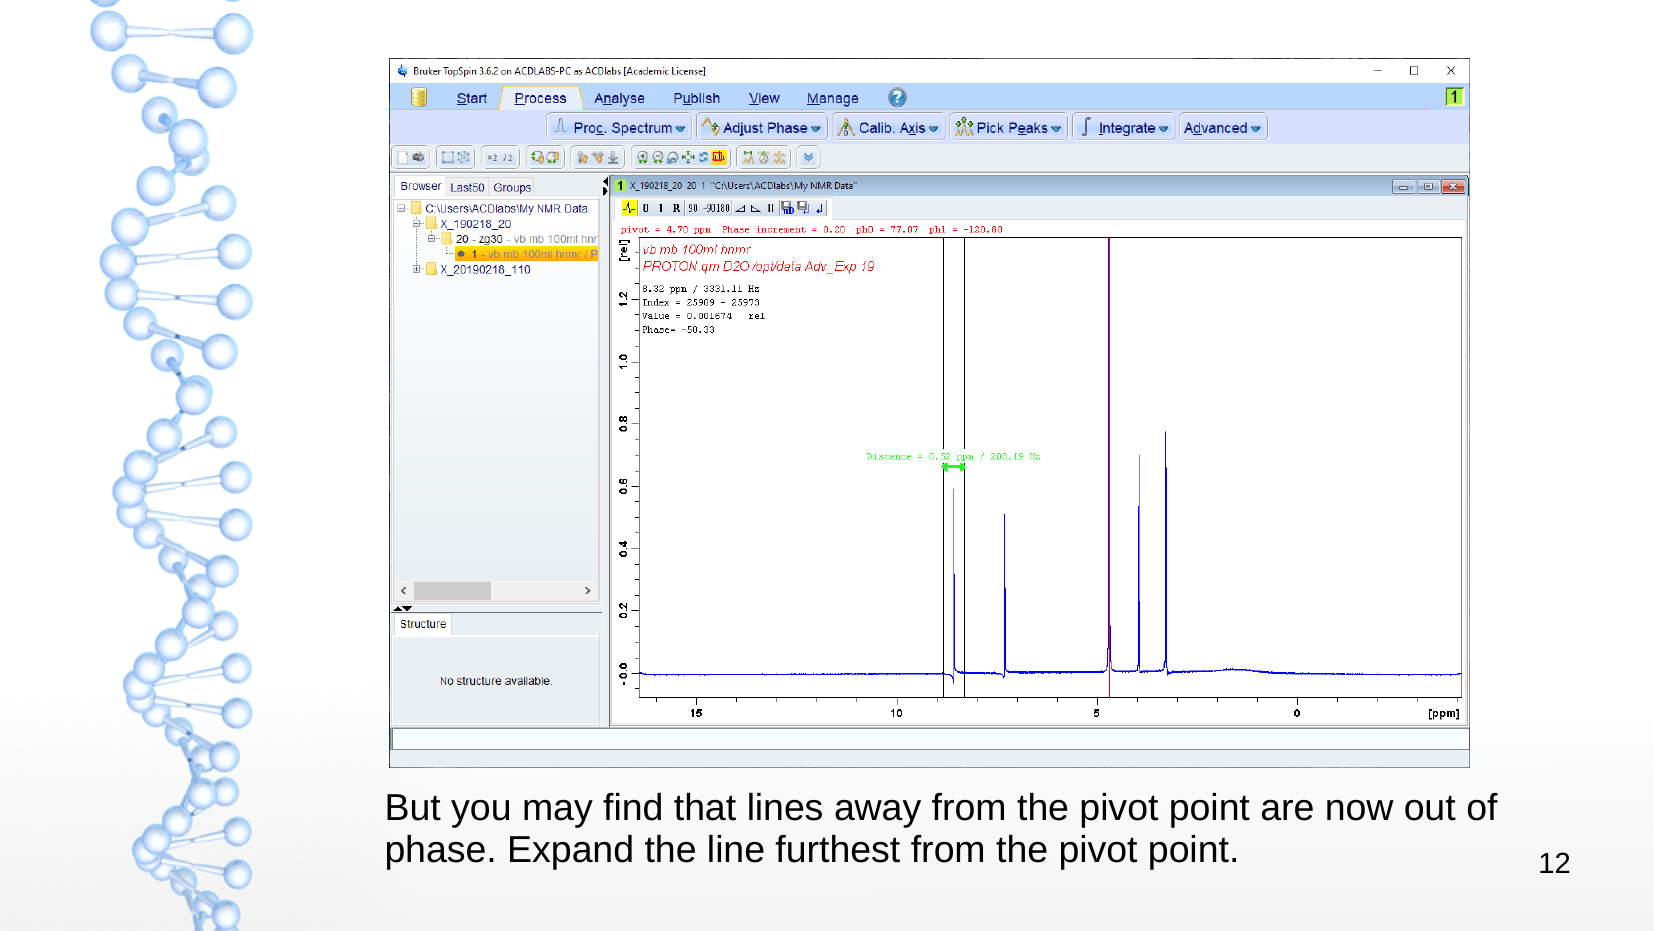

But you may find that lines away from the pivot point are now out of
phase. Expand the line furthest from the pivot point.
12